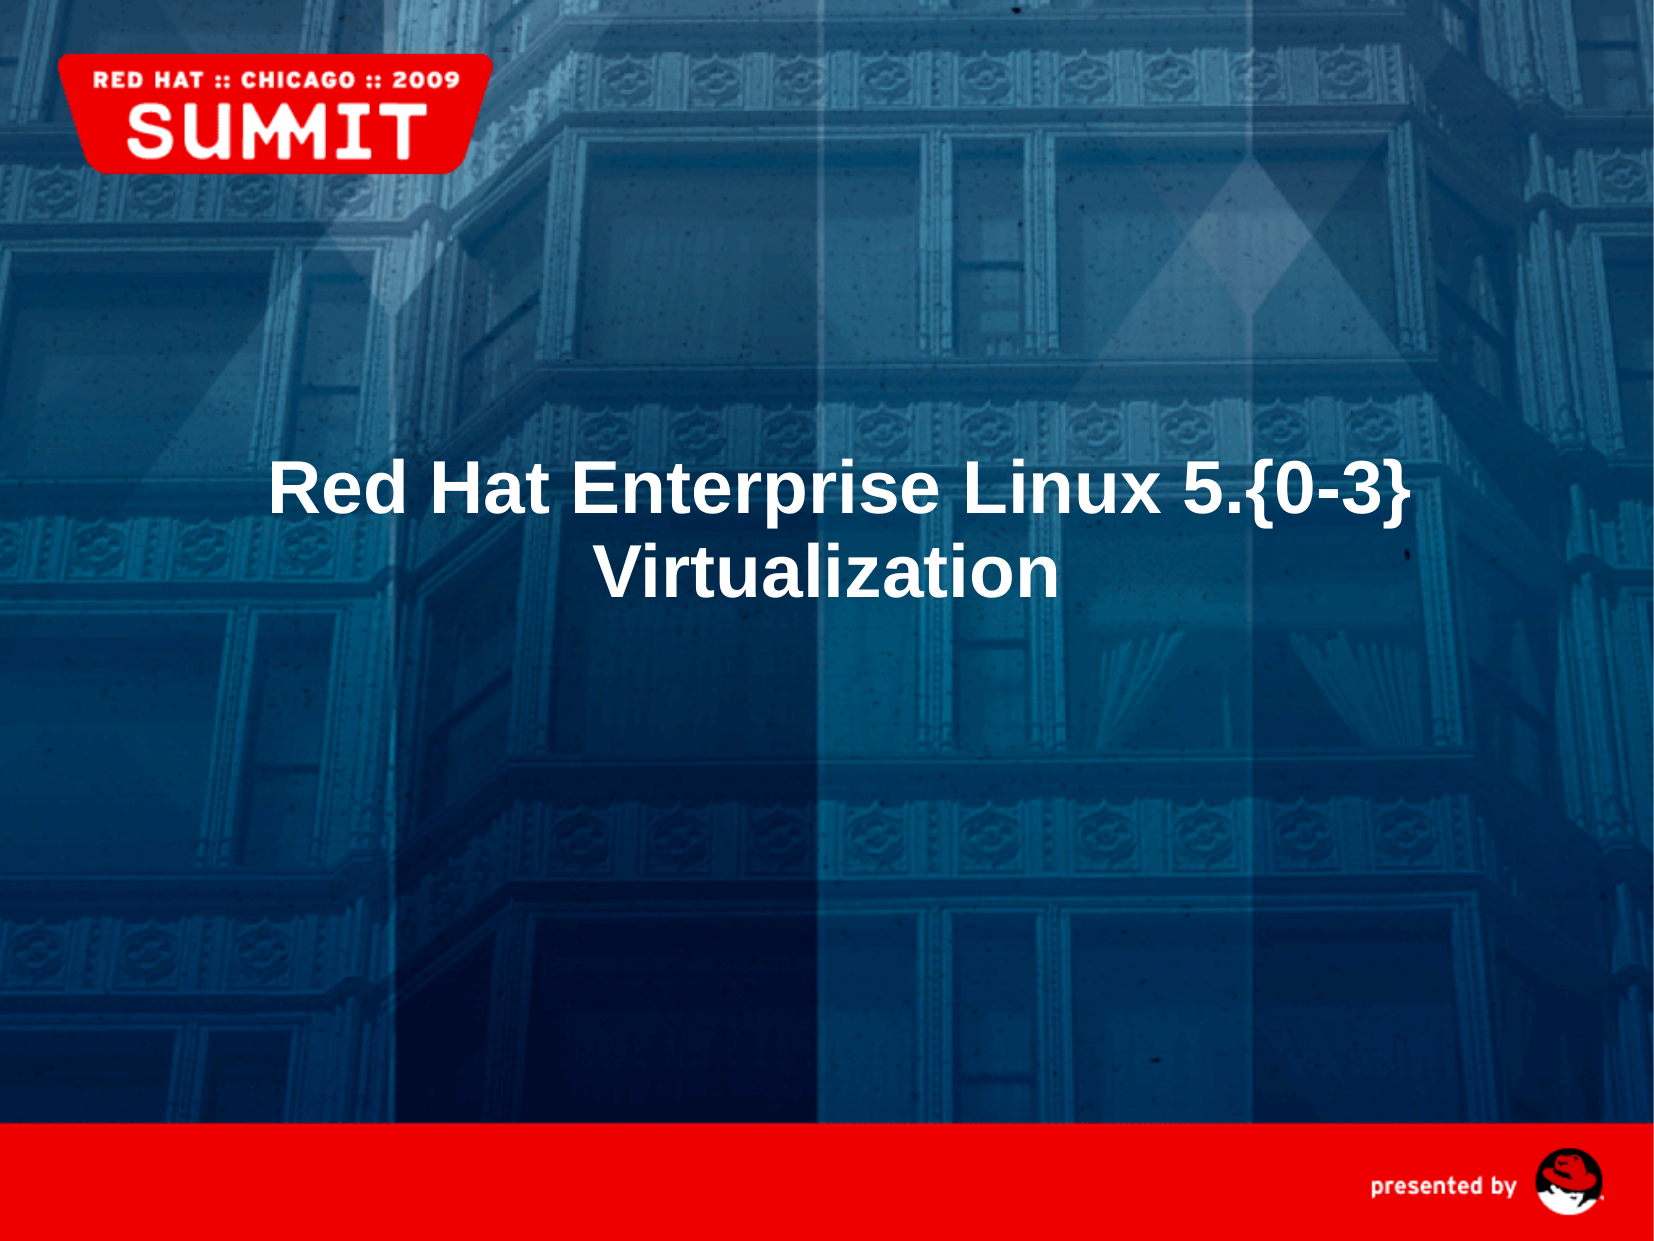

# Red Hat Enterprise Linux 5.{0-3} Virtualization